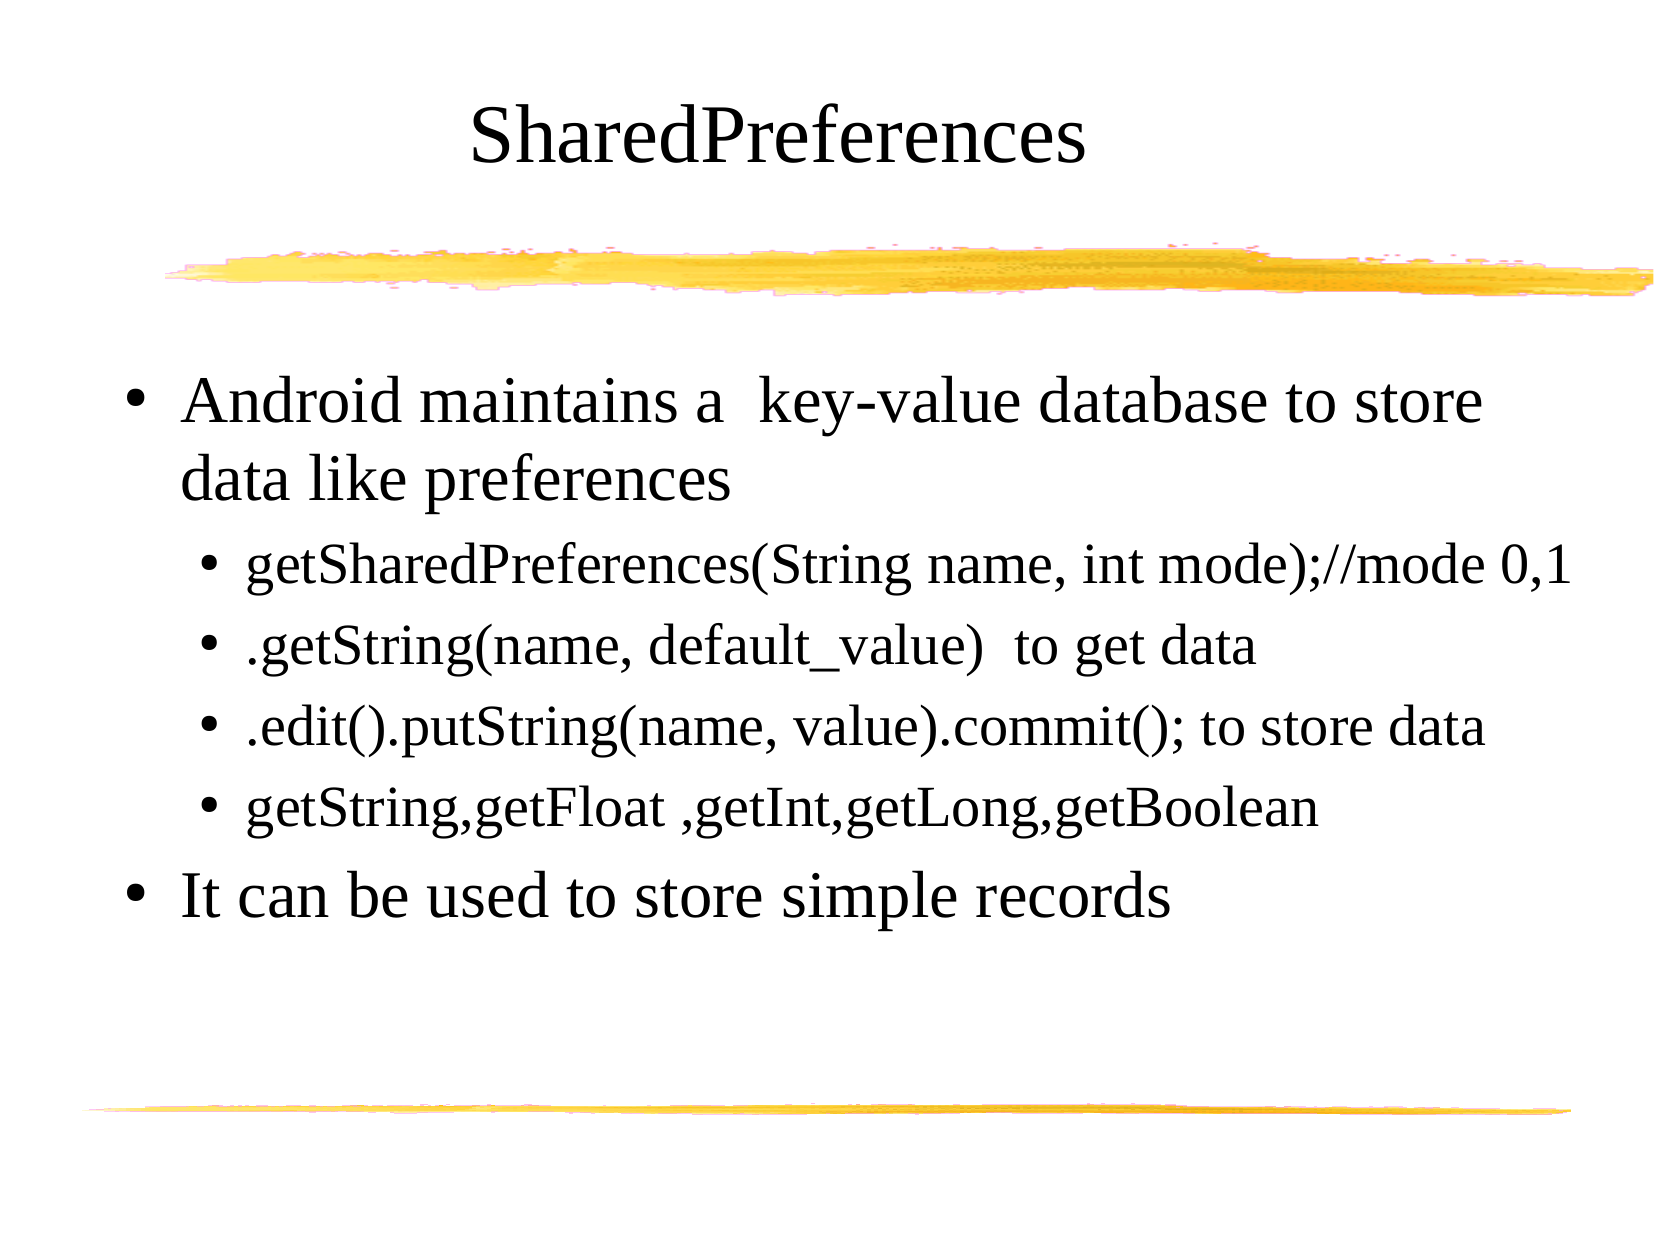

# SharedPreferences
Android maintains a key-value database to store
data like preferences
getSharedPreferences(String name, int mode);//mode 0,1
.getString(name, default_value) to get data
.edit().putString(name, value).commit(); to store data
getString,getFloat ,getInt,getLong,getBoolean
It can be used to store simple records